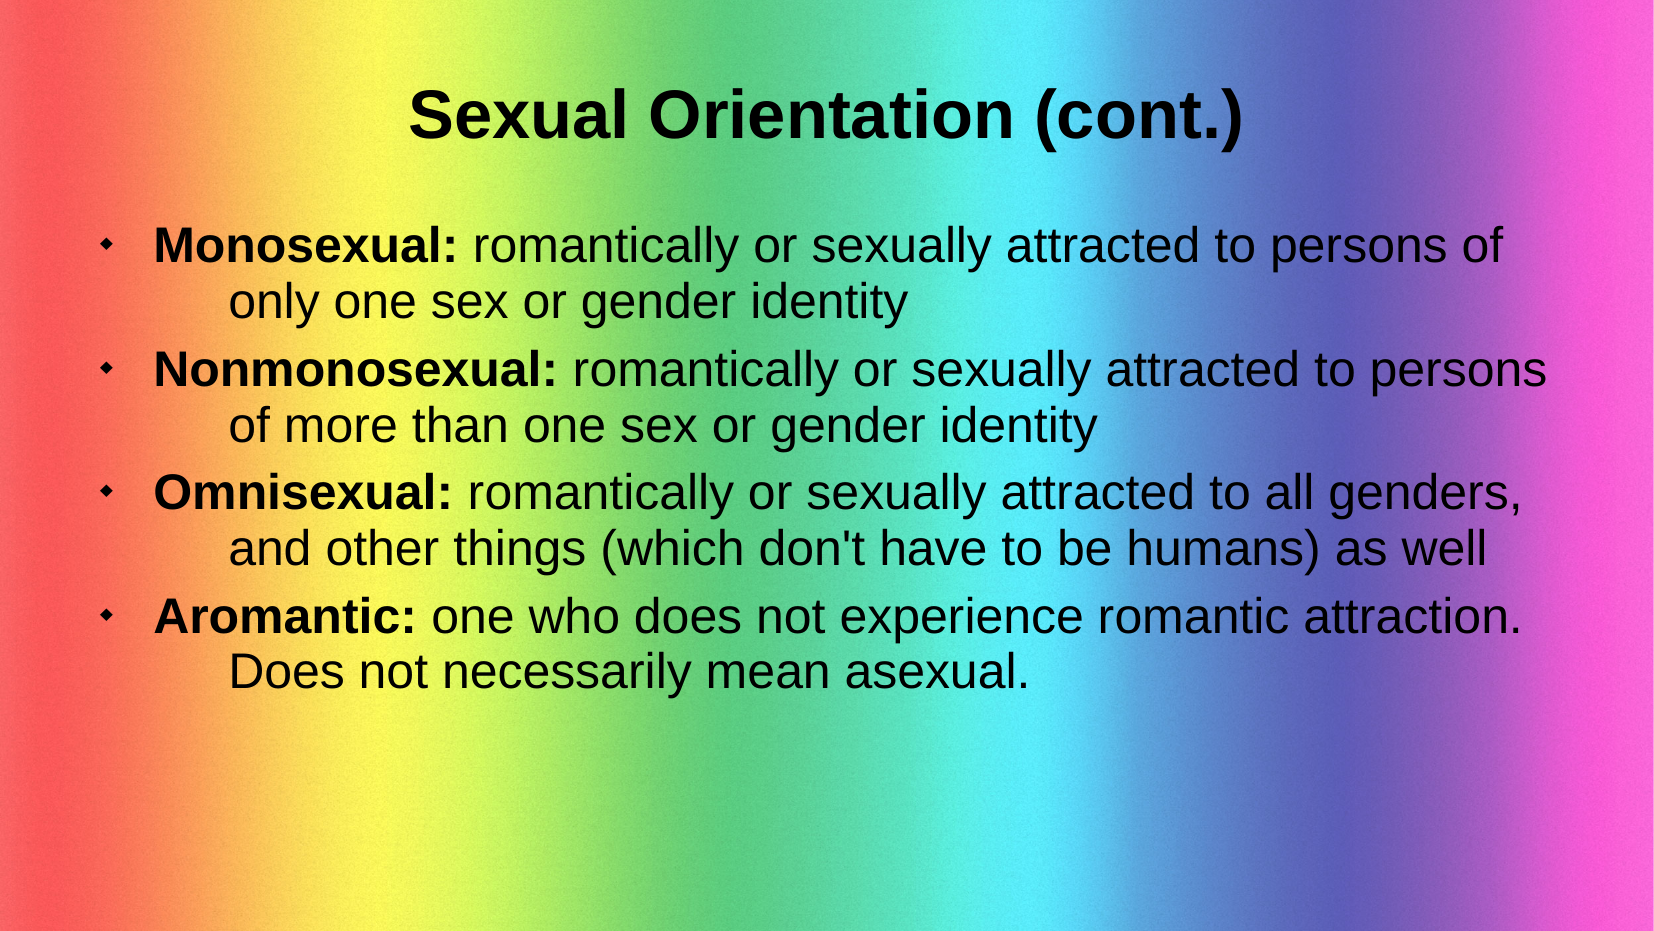

# Sexual Orientation (cont.)
Monosexual: romantically or sexually attracted to persons of only one sex or gender identity
Nonmonosexual: romantically or sexually attracted to persons of more than one sex or gender identity
Omnisexual: romantically or sexually attracted to all genders, and other things (which don't have to be humans) as well
Aromantic: one who does not experience romantic attraction. Does not necessarily mean asexual.